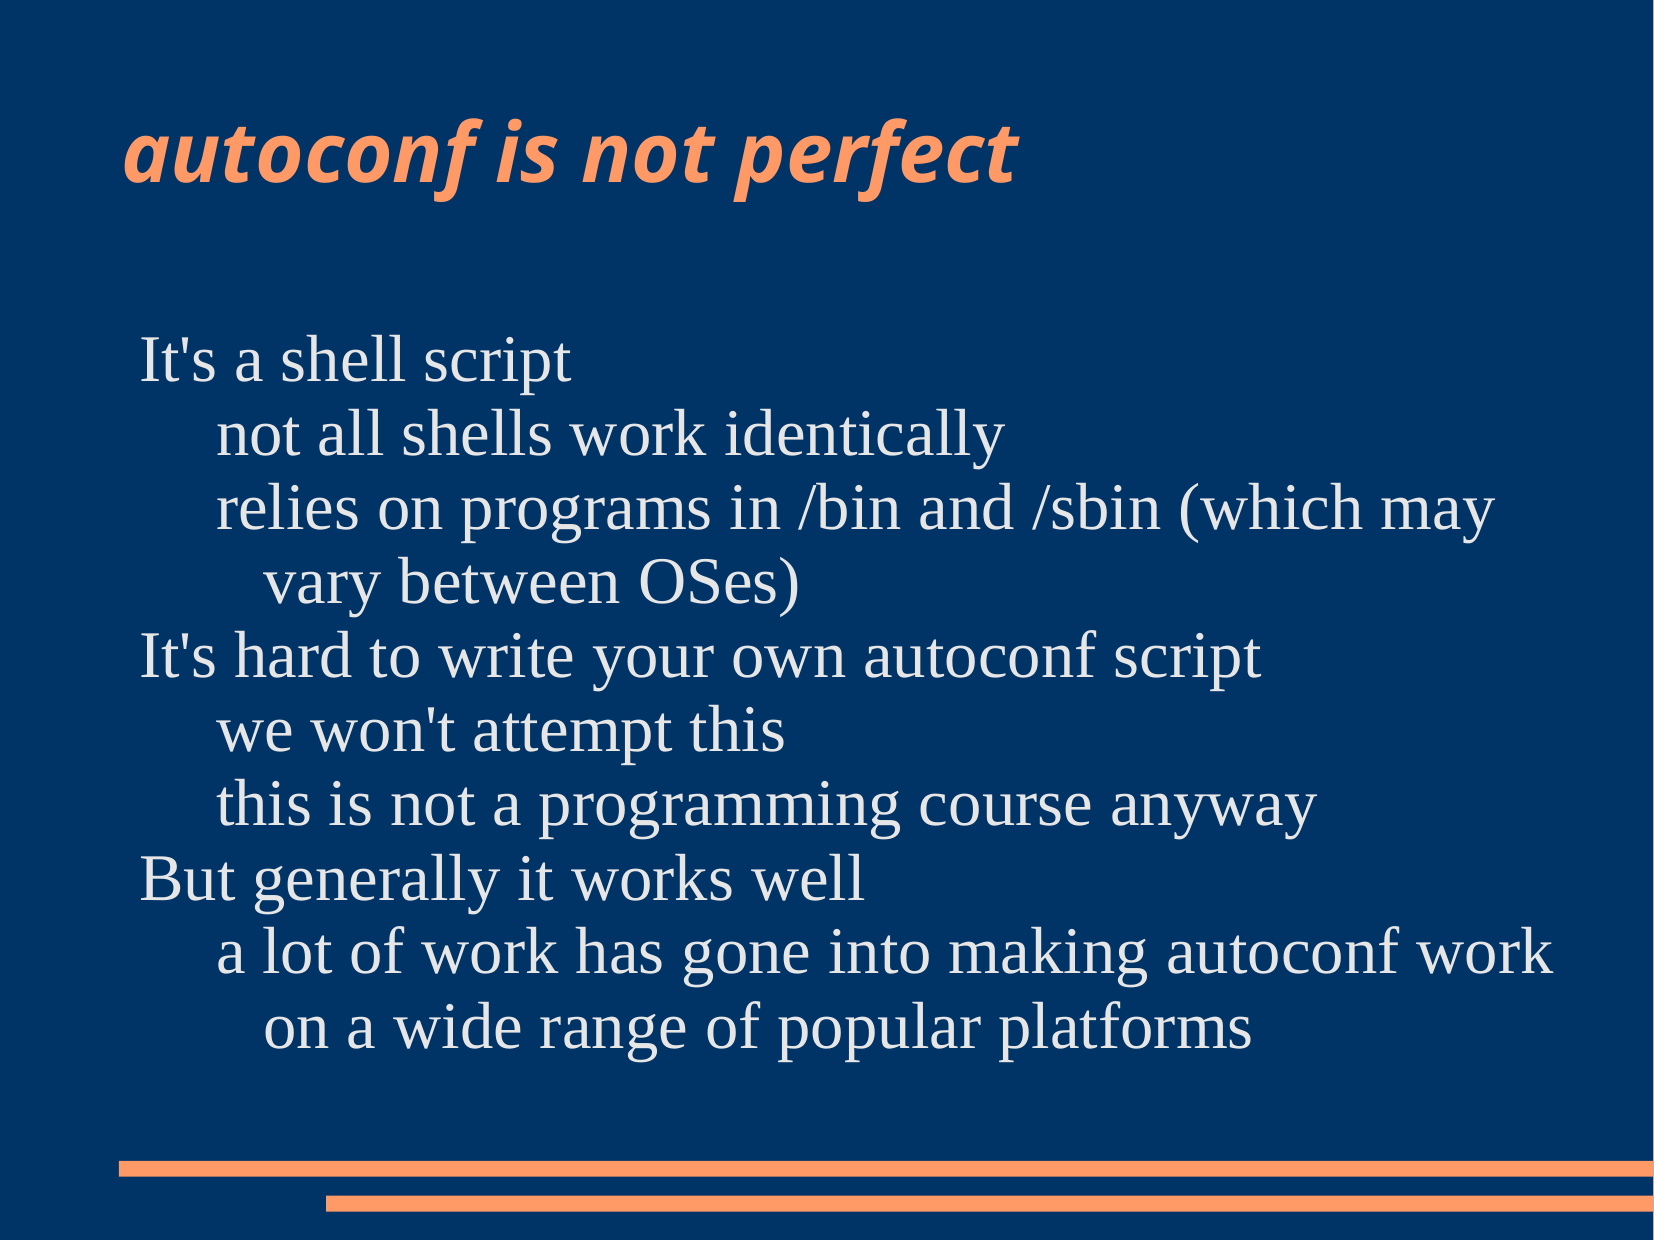

# autoconf is not perfect
It's a shell script
not all shells work identically
relies on programs in /bin and /sbin (which may vary between OSes)
It's hard to write your own autoconf script
we won't attempt this
this is not a programming course anyway
But generally it works well
a lot of work has gone into making autoconf work on a wide range of popular platforms